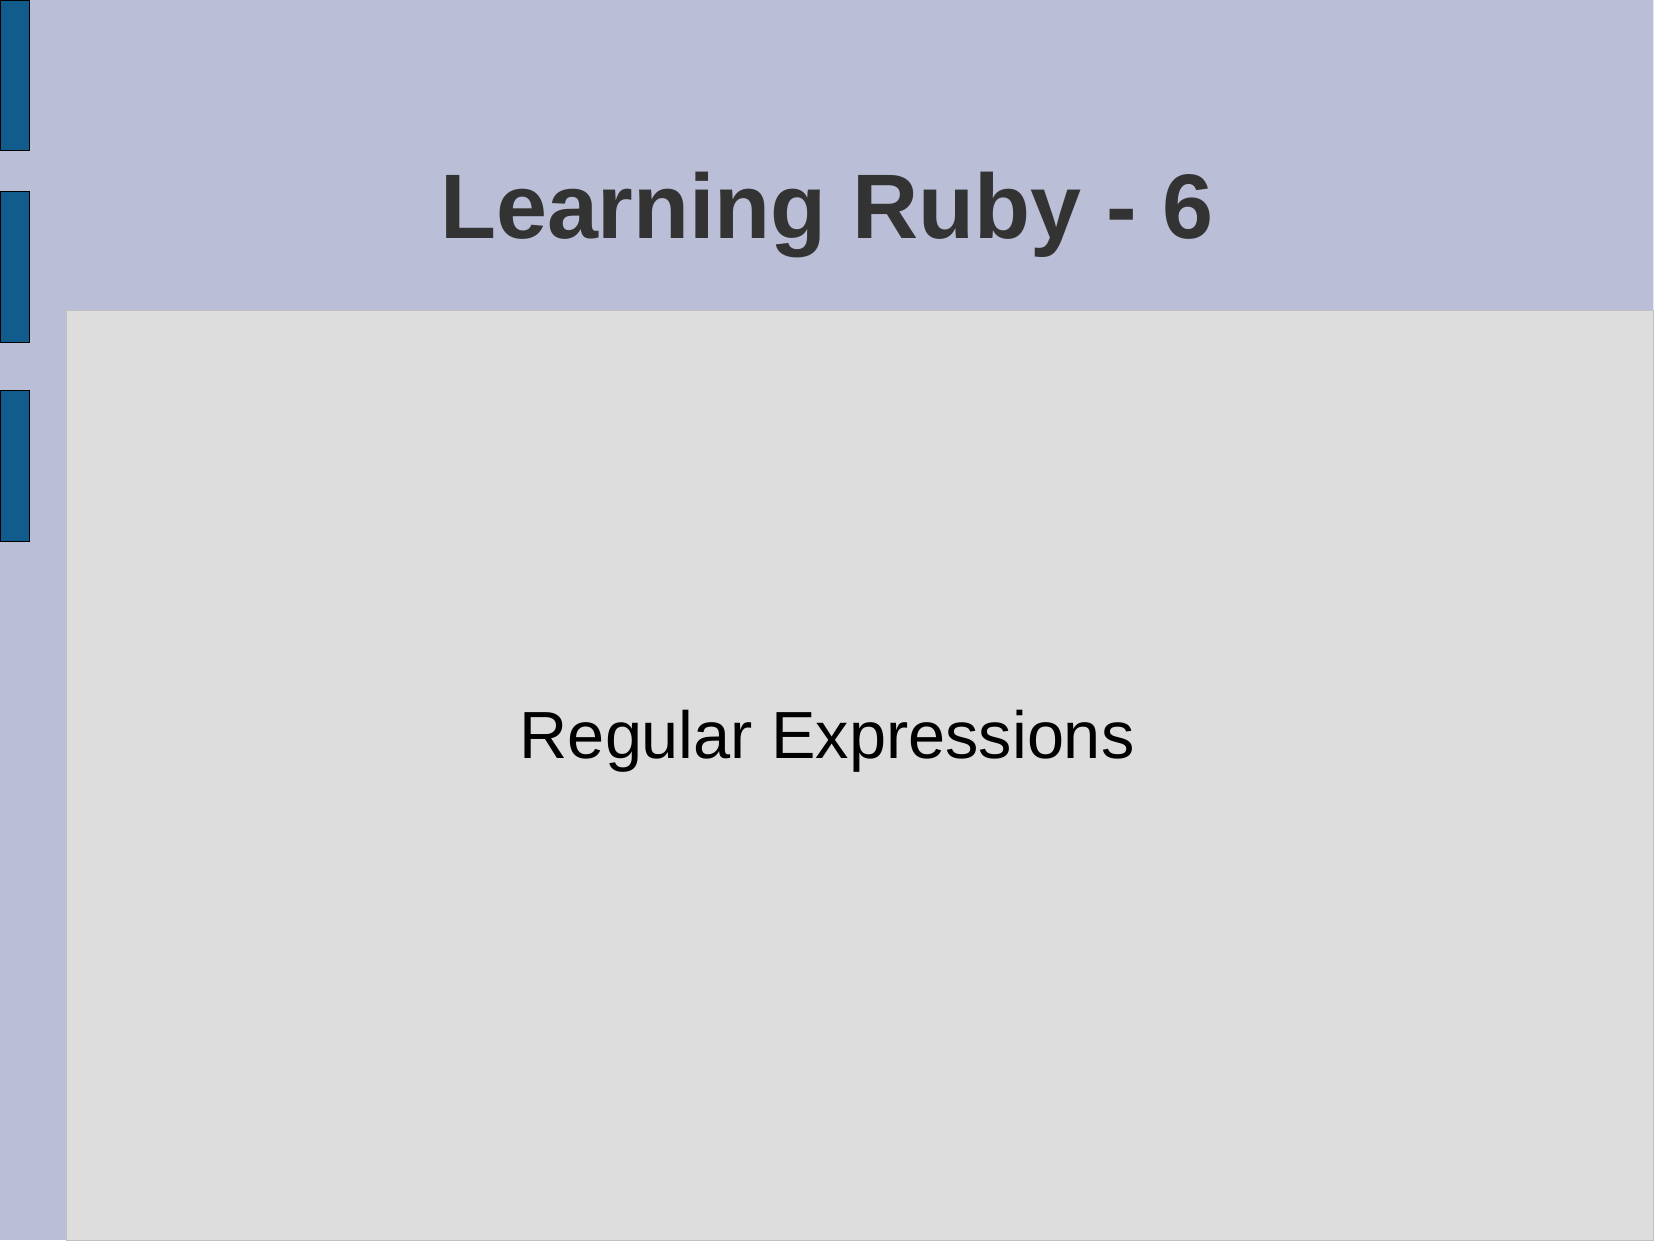

# Learning Ruby - 6
Regular Expressions